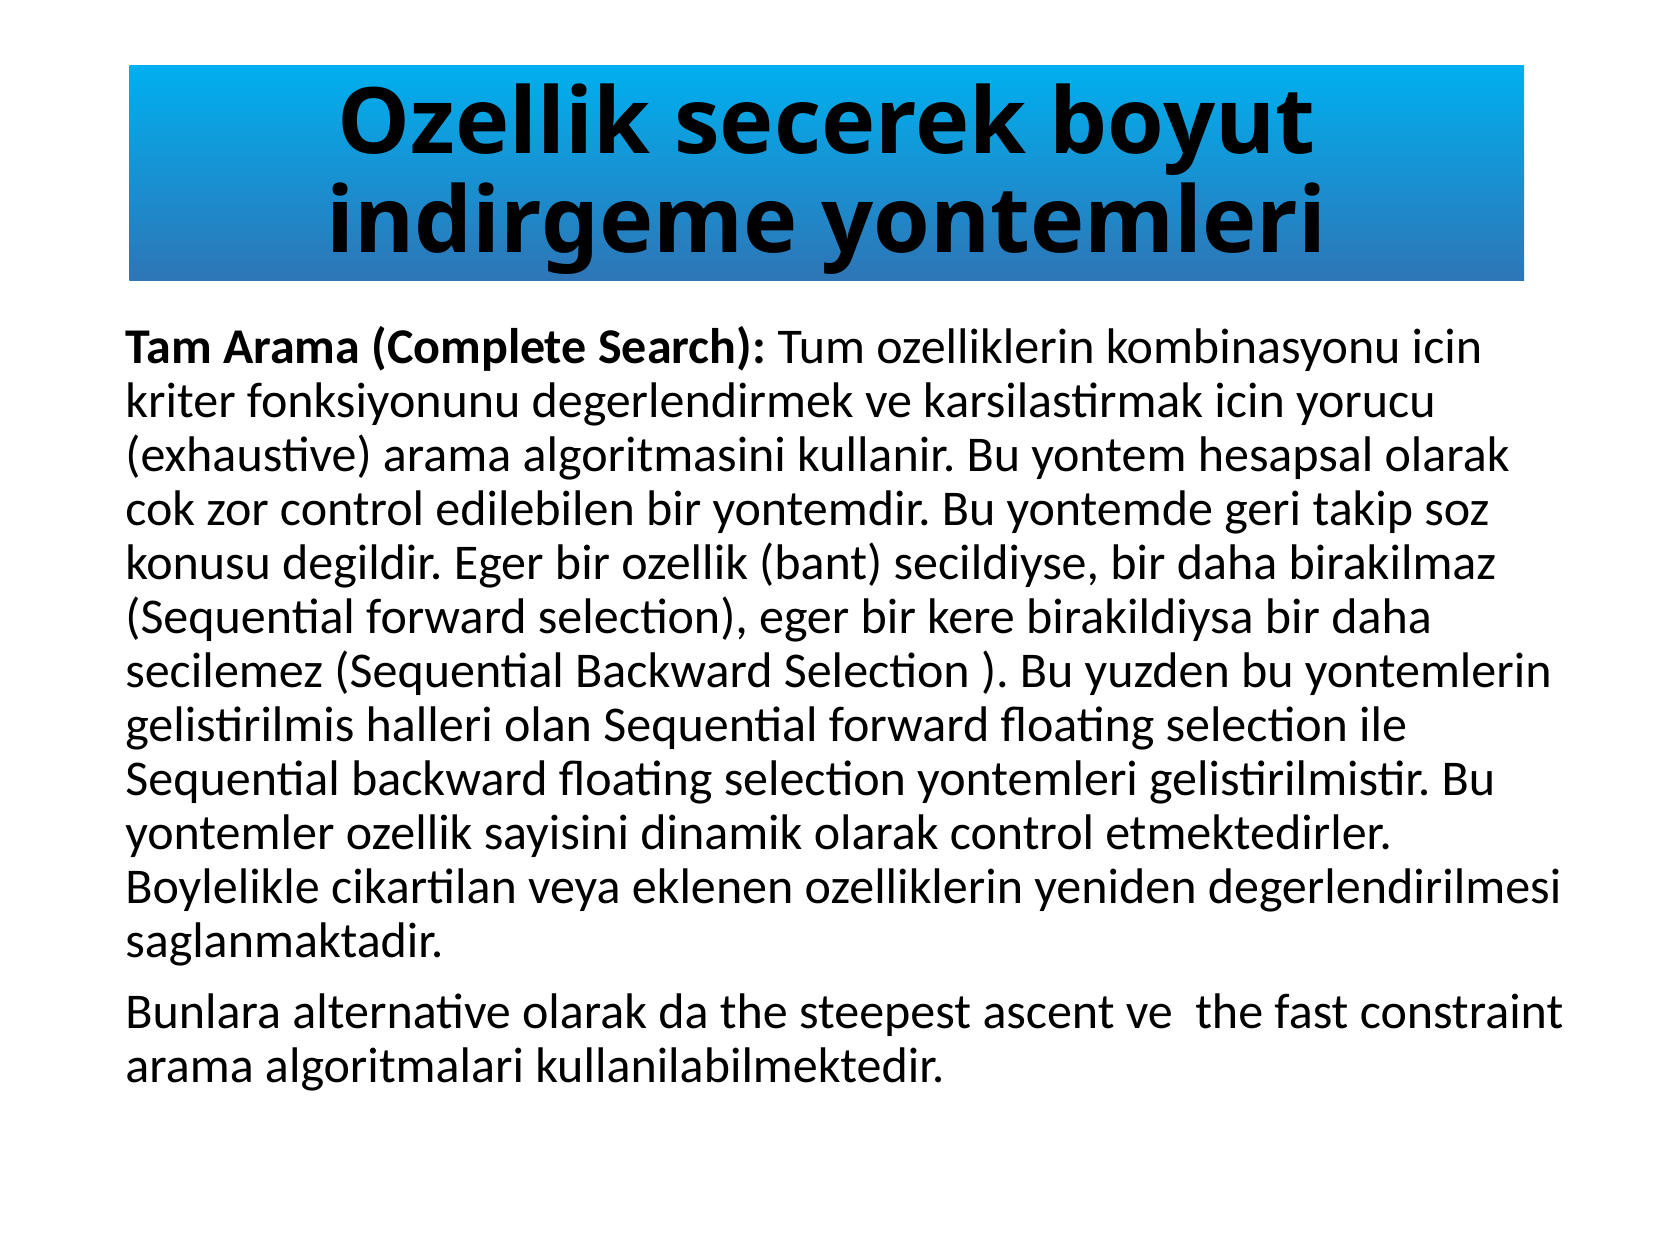

Ozellik secerek boyut indirgeme yontemleri
Tam Arama (Complete Search): Tum ozelliklerin kombinasyonu icin kriter fonksiyonunu degerlendirmek ve karsilastirmak icin yorucu (exhaustive) arama algoritmasini kullanir. Bu yontem hesapsal olarak cok zor control edilebilen bir yontemdir. Bu yontemde geri takip soz konusu degildir. Eger bir ozellik (bant) secildiyse, bir daha birakilmaz (Sequential forward selection), eger bir kere birakildiysa bir daha secilemez (Sequential Backward Selection ). Bu yuzden bu yontemlerin gelistirilmis halleri olan Sequential forward floating selection ile Sequential backward floating selection yontemleri gelistirilmistir. Bu yontemler ozellik sayisini dinamik olarak control etmektedirler. Boylelikle cikartilan veya eklenen ozelliklerin yeniden degerlendirilmesi saglanmaktadir.
Bunlara alternative olarak da the steepest ascent ve the fast constraint arama algoritmalari kullanilabilmektedir.